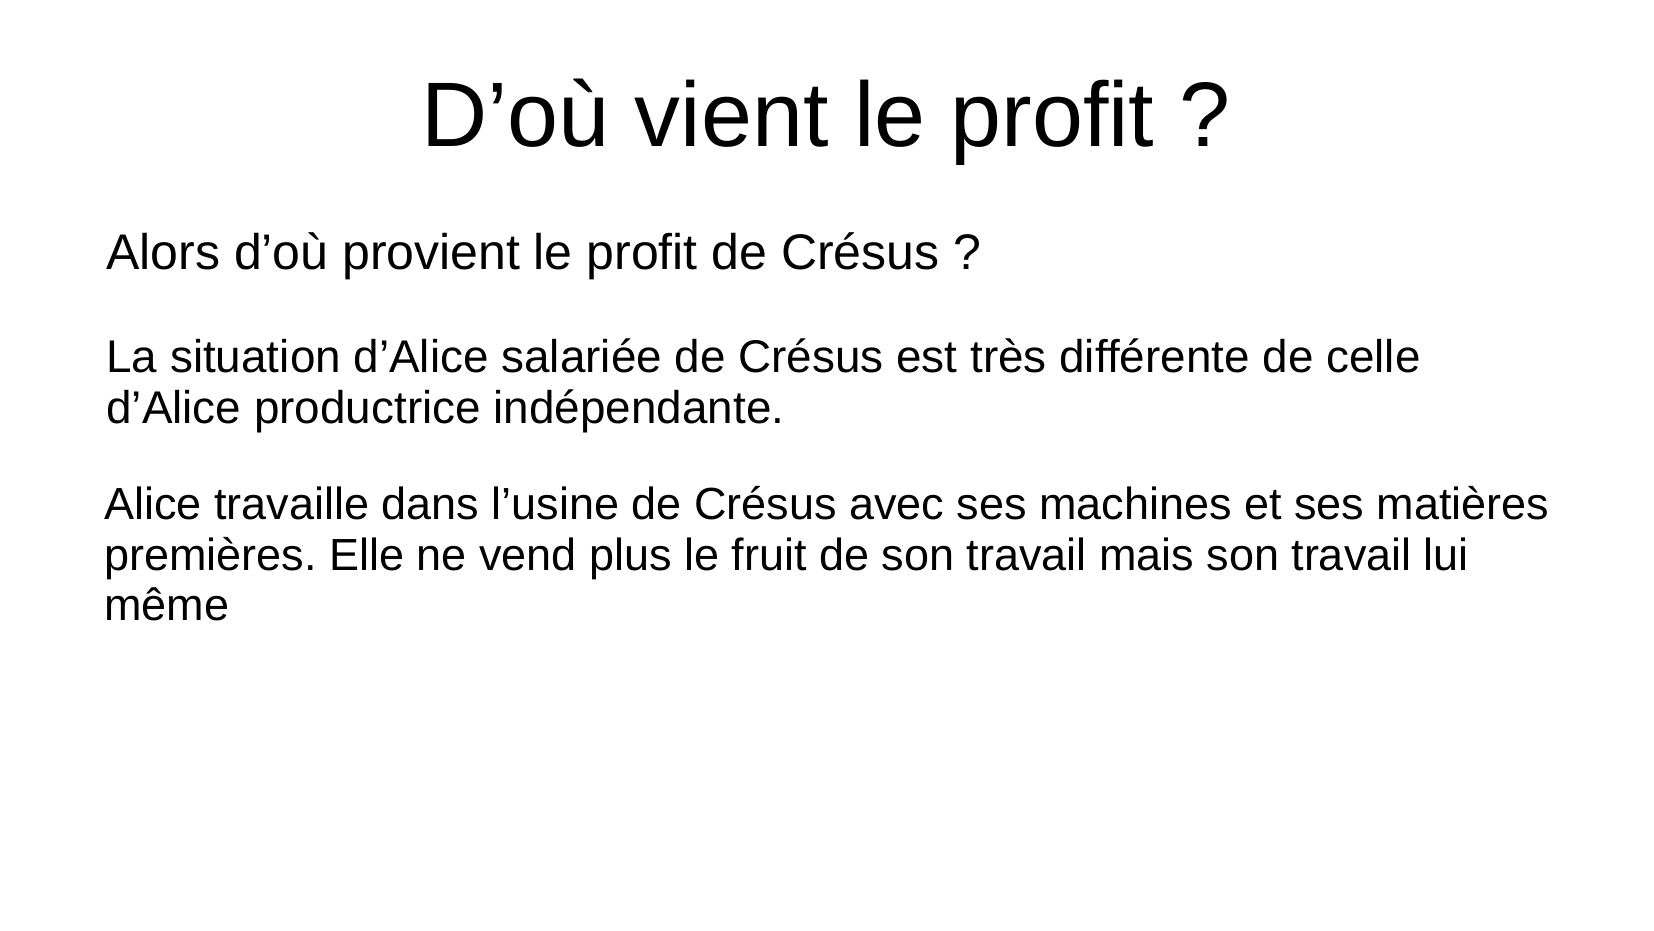

# D’où vient le profit ?
Alors d’où provient le profit de Crésus ?
La situation d’Alice salariée de Crésus est très différente de celle d’Alice productrice indépendante.
Alice travaille dans l’usine de Crésus avec ses machines et ses matières premières. Elle ne vend plus le fruit de son travail mais son travail lui même